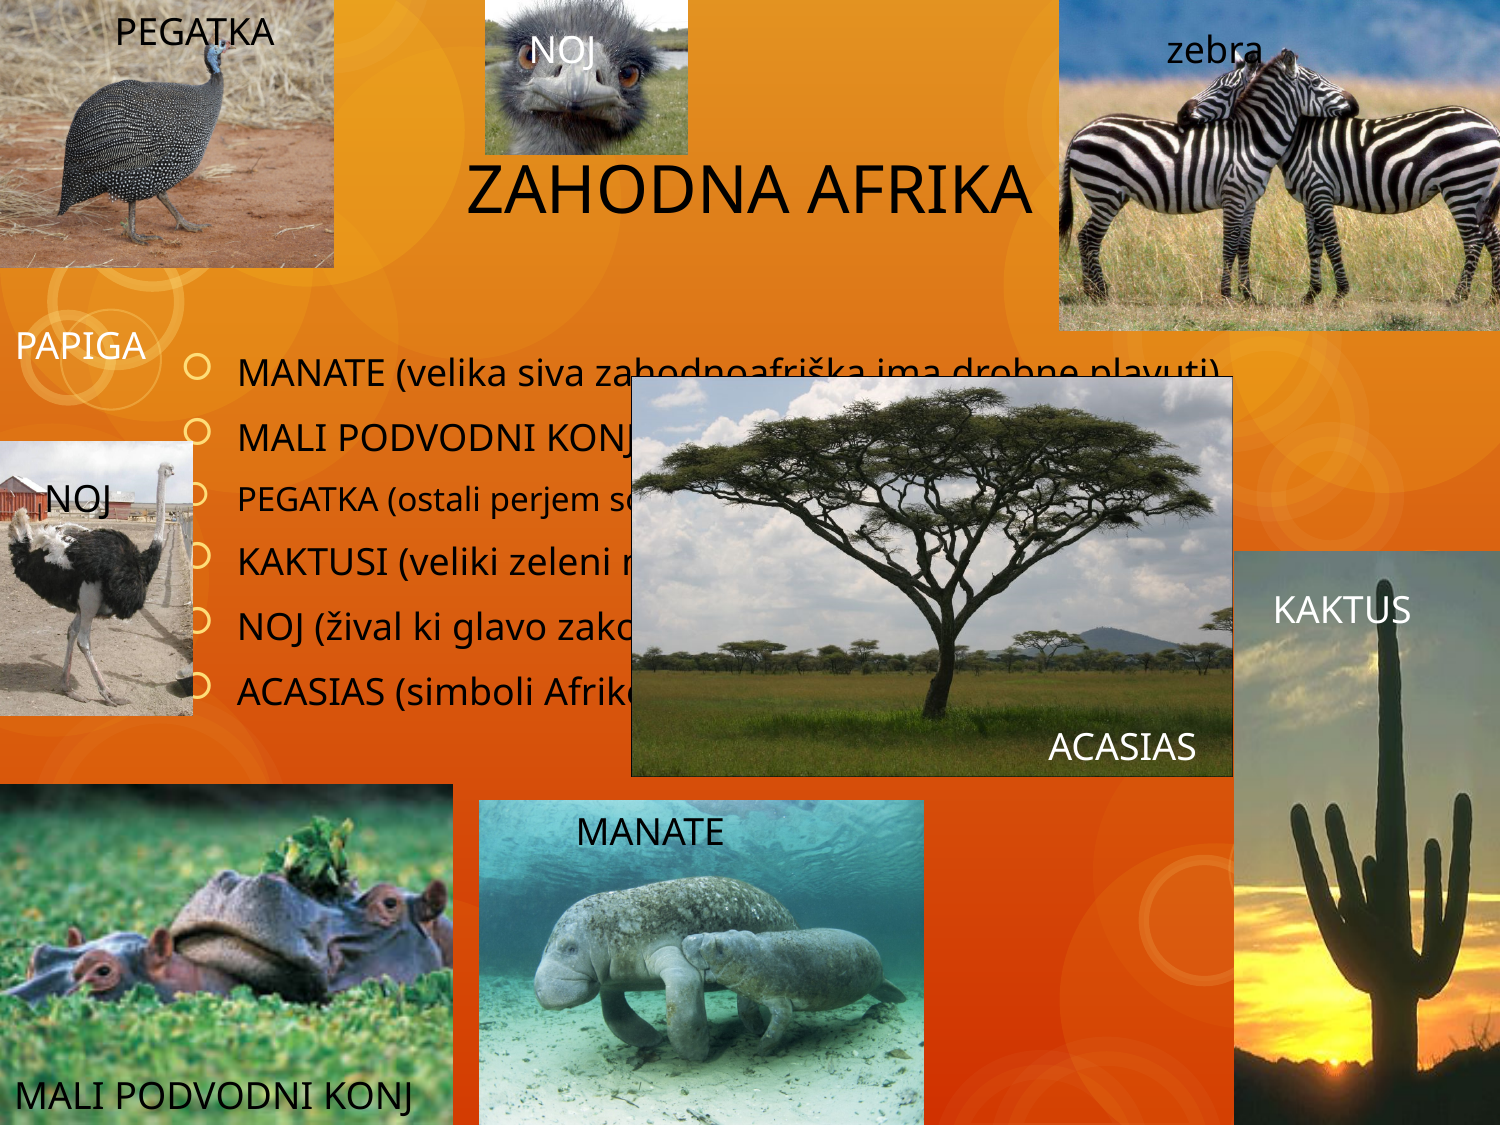

PEGATKA
NOJ
zebra
# ZAHODNA AFRIKA
MANATE (velika siva zahodnoafriška ima drobne plavuti)
MALI PODVODNI KONJ (sesalec,zraste lahko do 5m)
PEGATKA (ostali perjem so črne barve. Živijo v parih)
KAKTUSI (veliki zeleni našpičena debla)
NOJ (žival ki glavo zakoplje v zemljo)
ACASIAS (simboli Afrike kot trn drevo)
PAPIGA
NOJ
KAKTUS
ACASIAS
MANATE
MALI PODVODNI KONJ